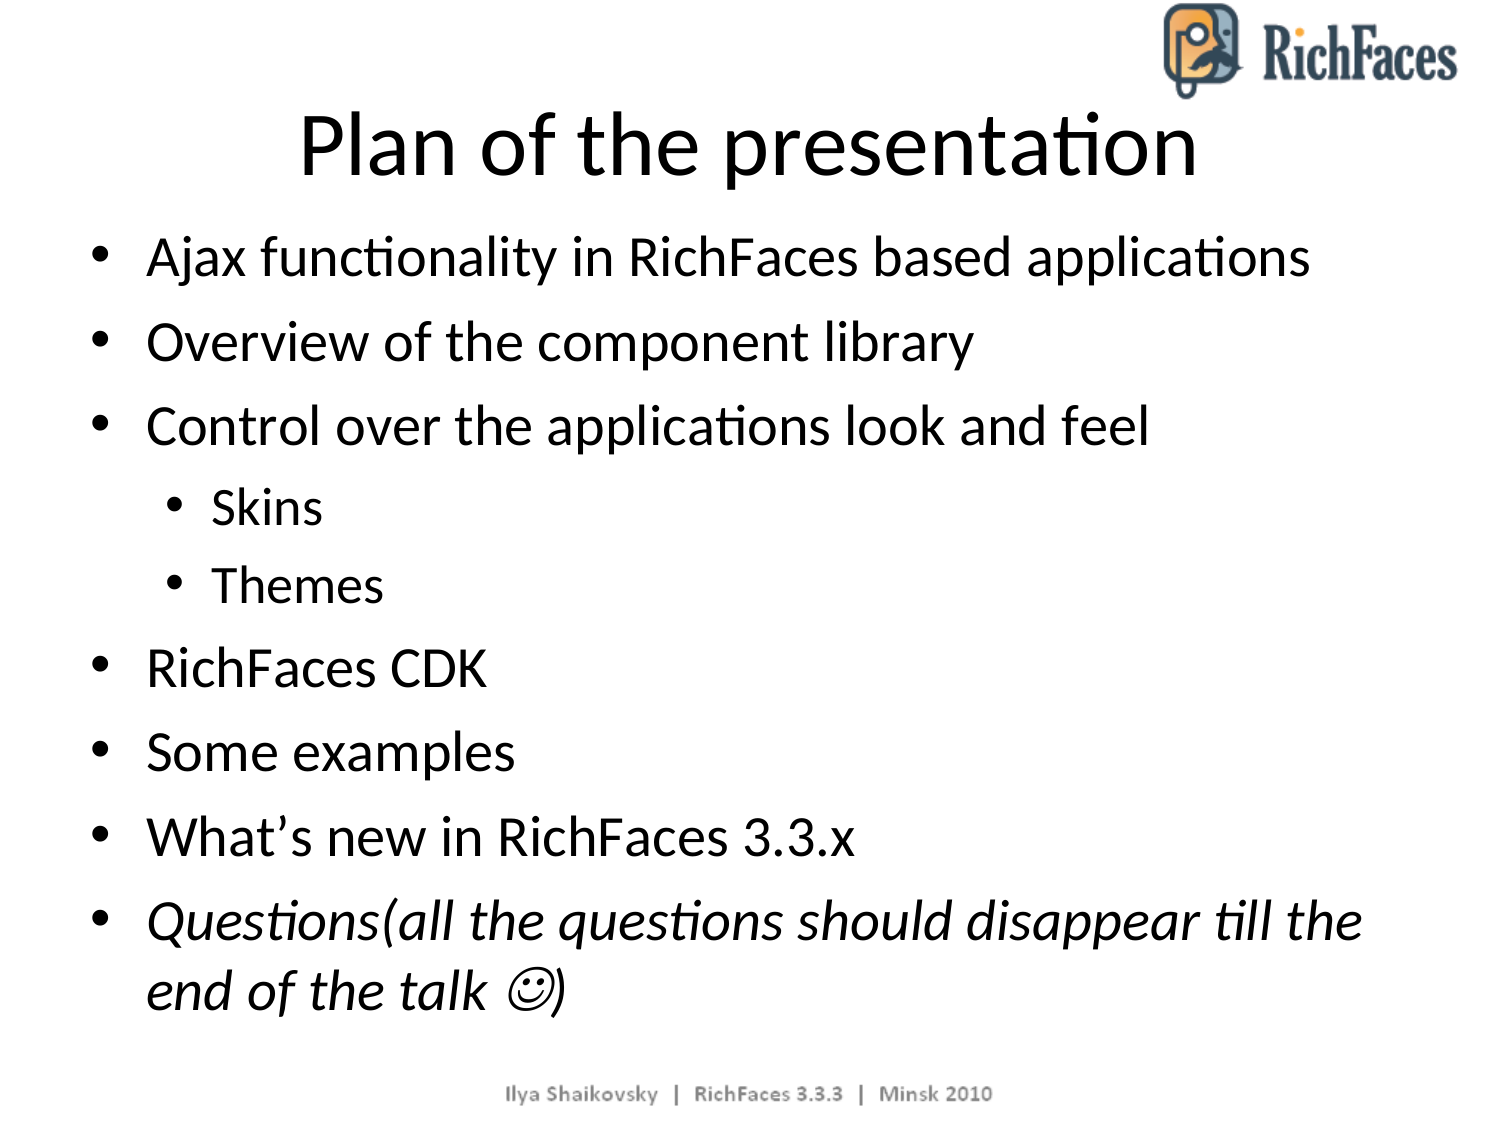

# Plan of the presentation
Ajax functionality in RichFaces based applications
Overview of the component library
Control over the applications look and feel
Skins
Themes
RichFaces CDK
Some examples
What’s new in RichFaces 3.3.x
Questions(all the questions should disappear till the end of the talk )